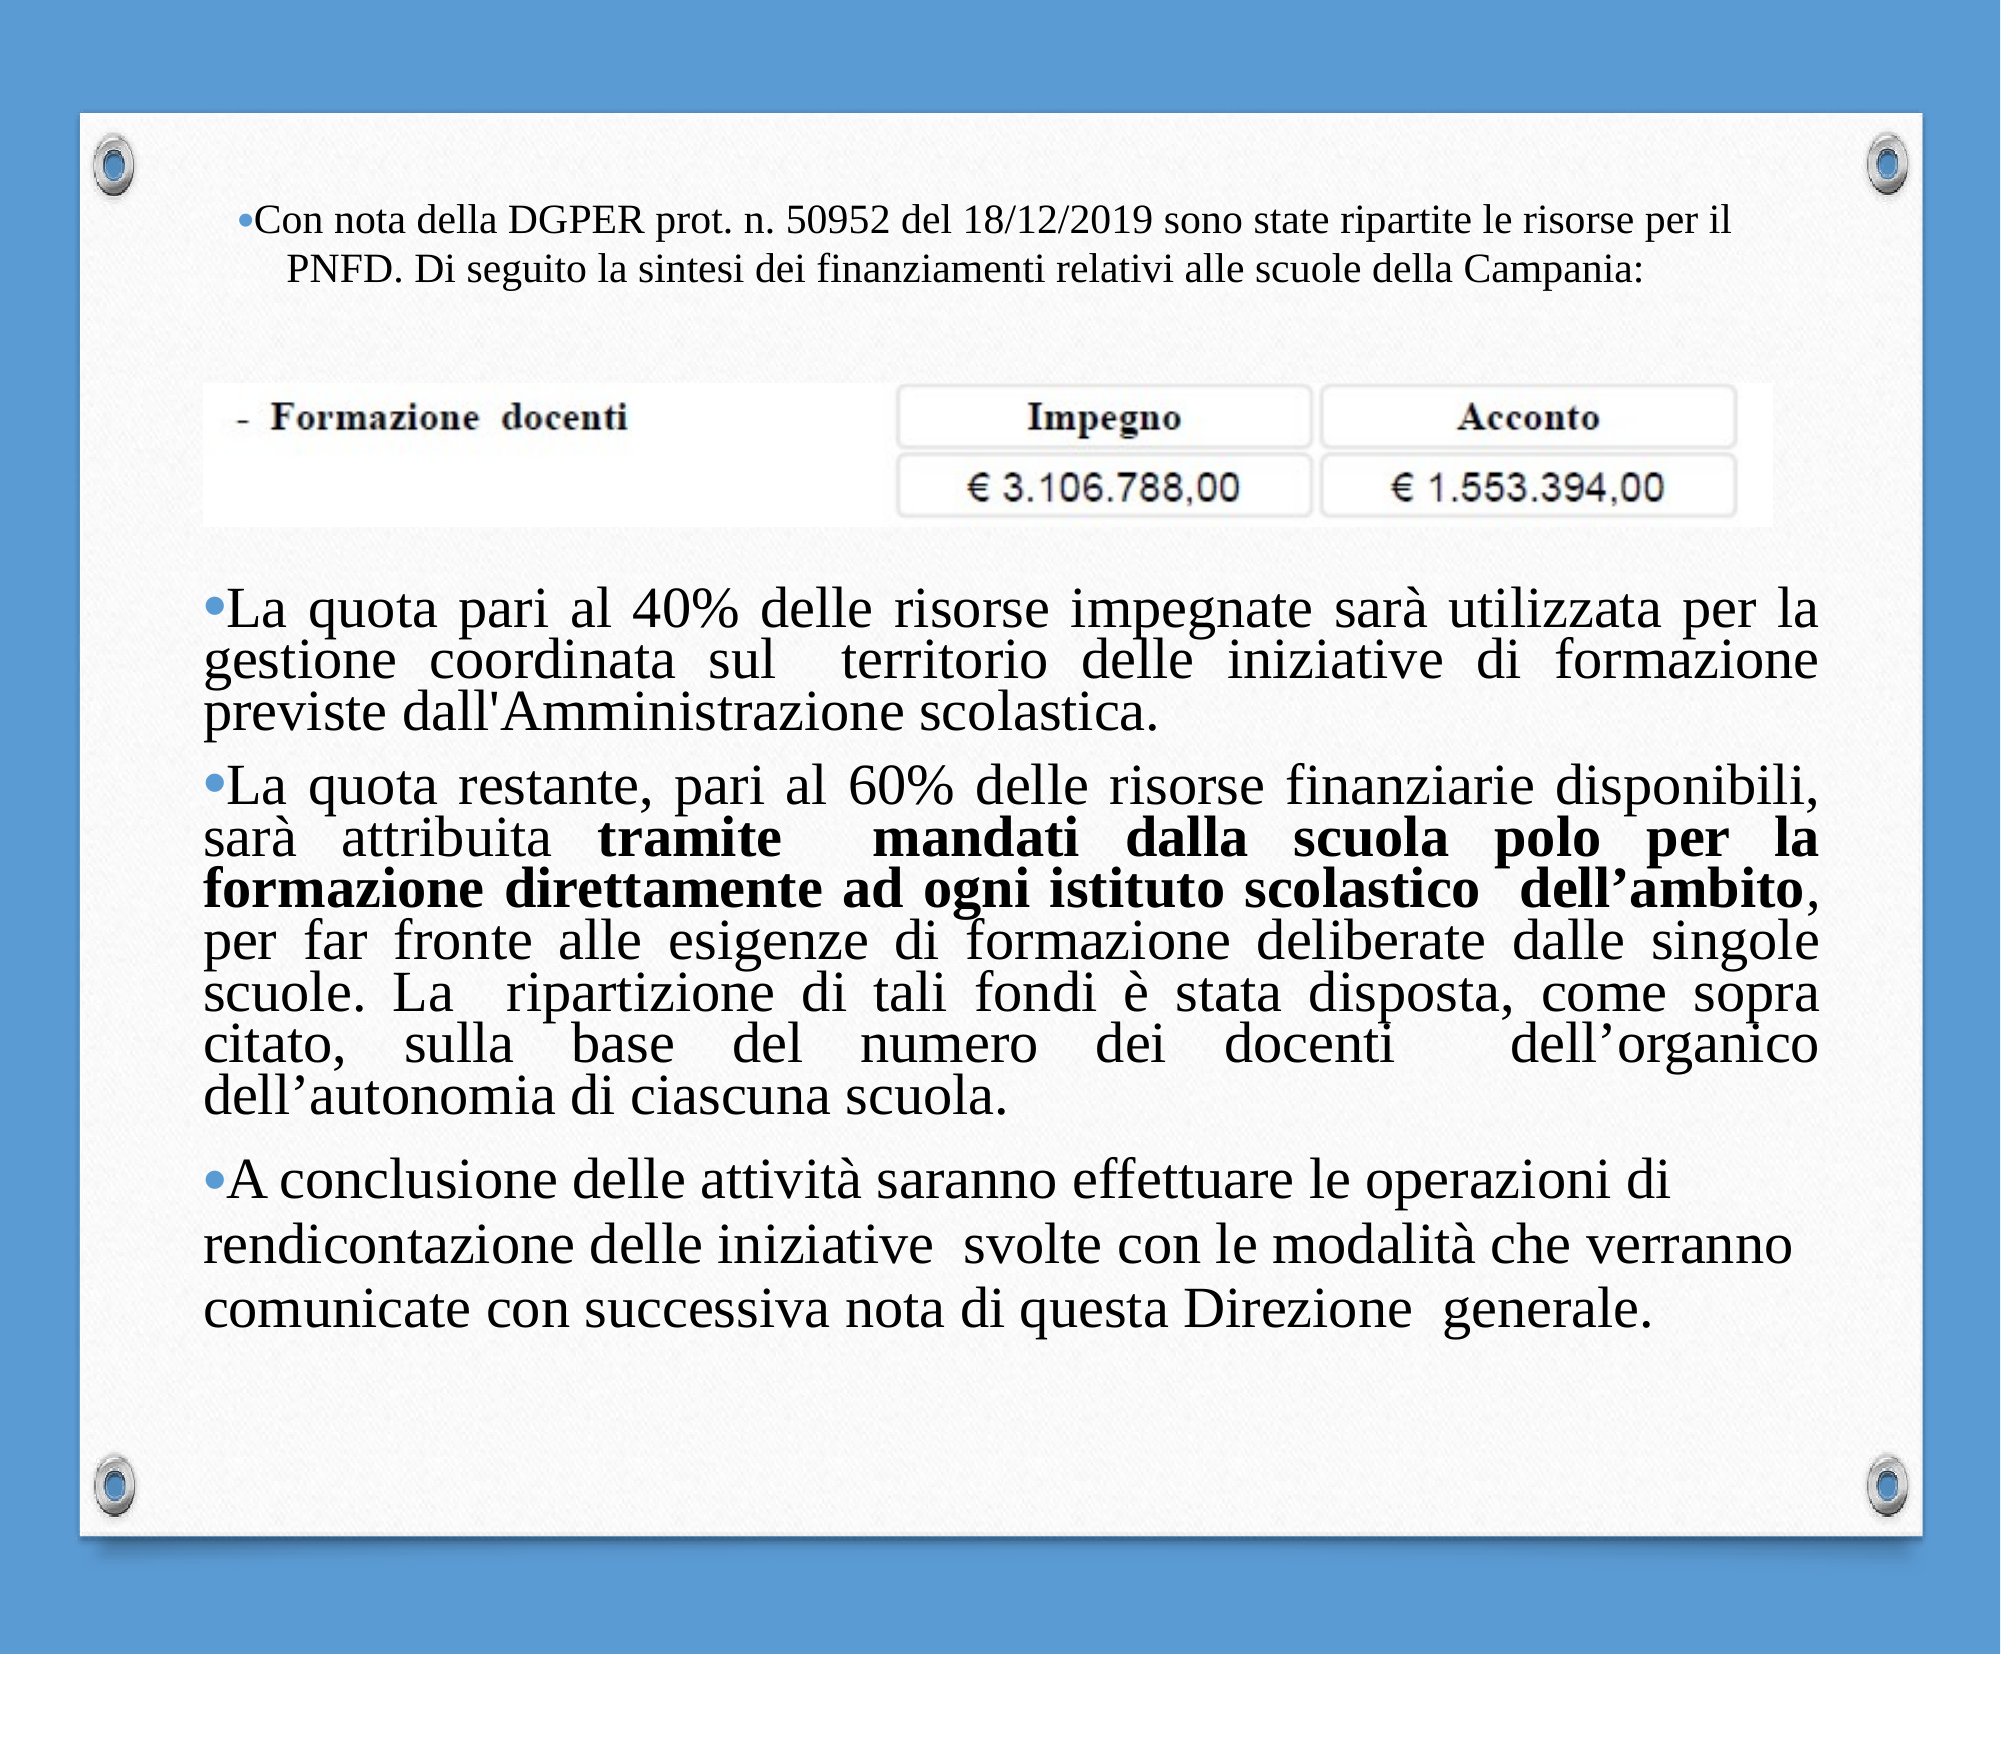

Con nota della DGPER prot. n. 50952 del 18/12/2019 sono state ripartite le risorse per il
PNFD. Di seguito la sintesi dei finanziamenti relativi alle scuole della Campania:
La quota pari al 40% delle risorse impegnate sarà utilizzata per la gestione coordinata sul territorio delle iniziative di formazione previste dall'Amministrazione scolastica.
La quota restante, pari al 60% delle risorse finanziarie disponibili, sarà attribuita tramite mandati dalla scuola polo per la formazione direttamente ad ogni istituto scolastico dell’ambito, per far fronte alle esigenze di formazione deliberate dalle singole scuole. La ripartizione di tali fondi è stata disposta, come sopra citato, sulla base del numero dei docenti dell’organico dell’autonomia di ciascuna scuola.
A conclusione delle attività saranno effettuare le operazioni di rendicontazione delle iniziative svolte con le modalità che verranno comunicate con successiva nota di questa Direzione generale.